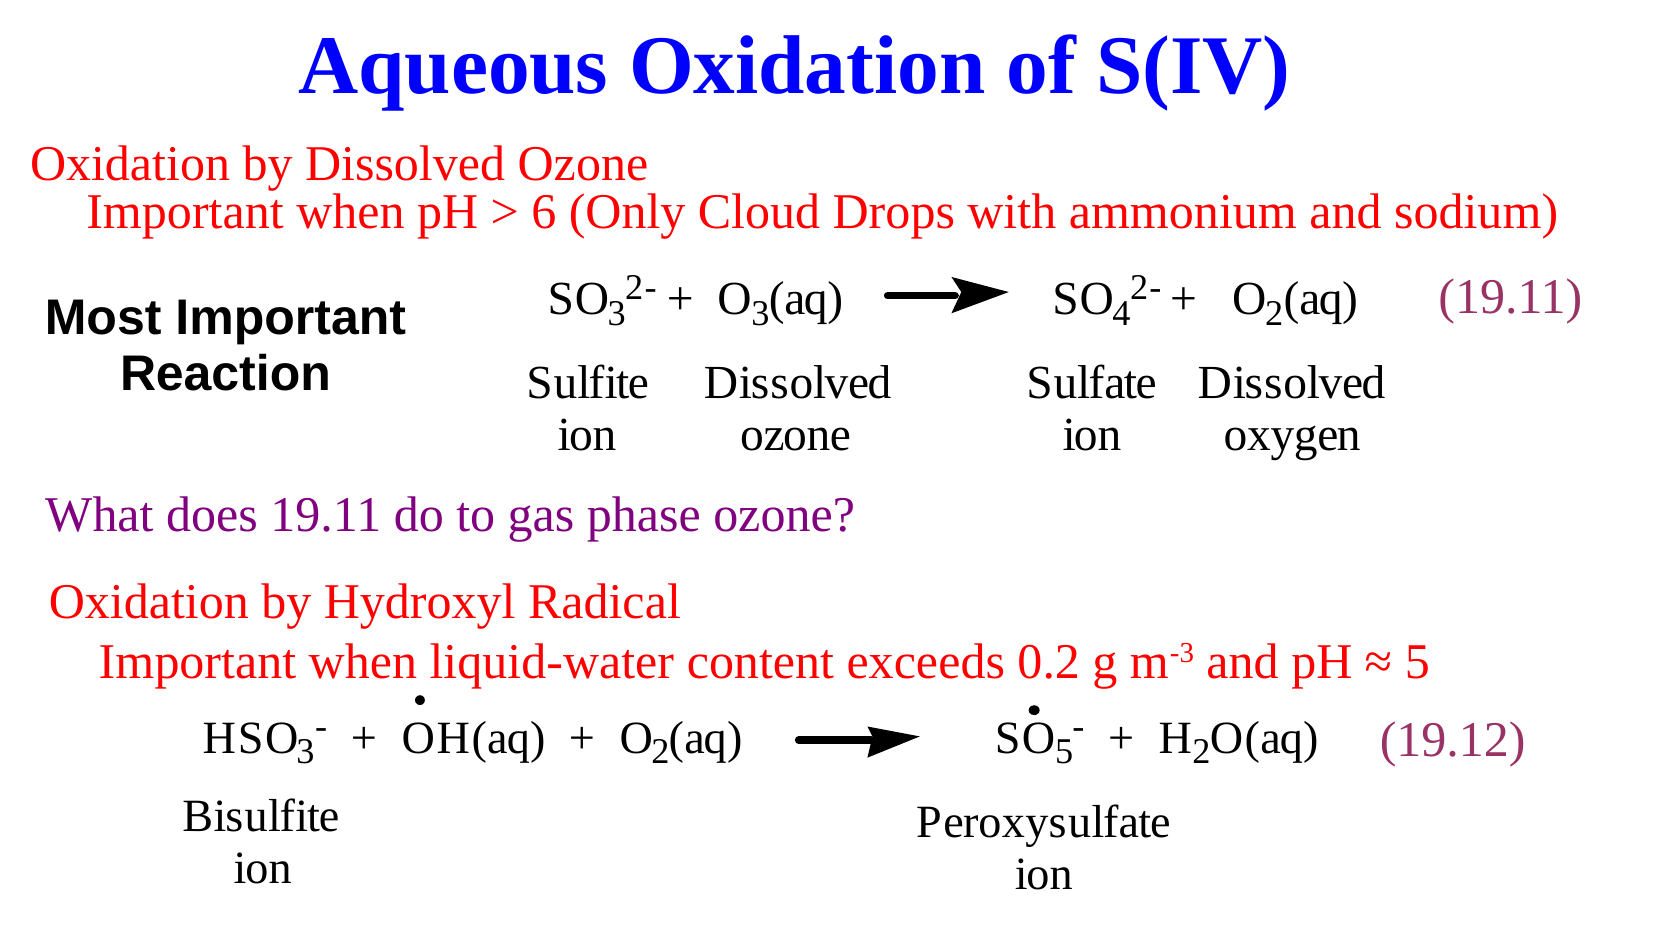

# Aqueous Oxidation of S(IV)
Oxidation by Dissolved Ozone
Important when pH > 6 (Only Cloud Drops with ammonium and sodium)
(19.11)
Most Important
Reaction
What does 19.11 do to gas phase ozone?
Oxidation by Hydroxyl Radical
 Important when liquid-water content exceeds 0.2 g m-3 and pH ≈ 5
(19.12)